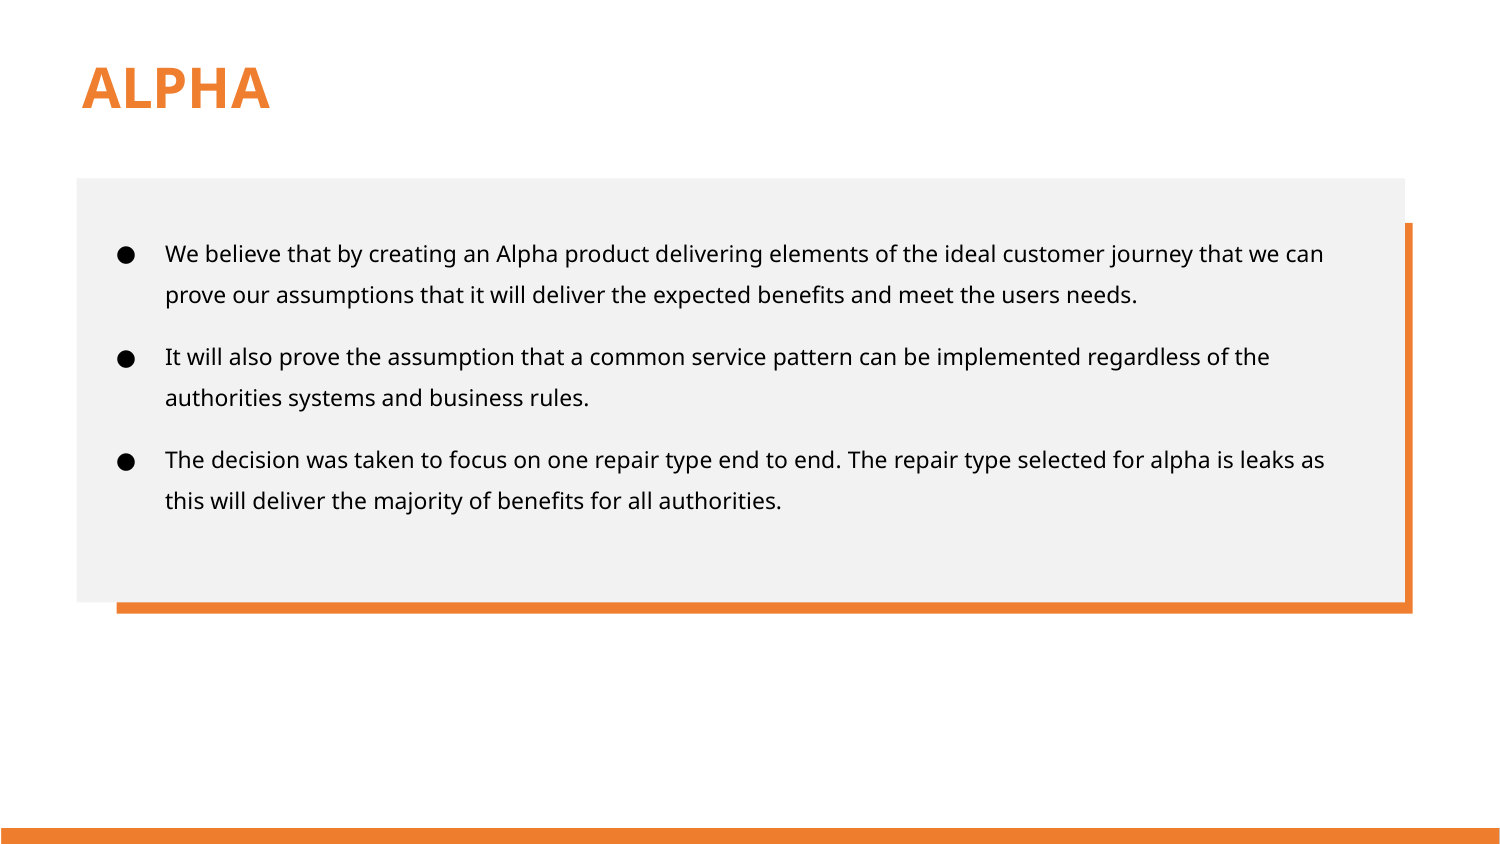

ALPHA
We believe that by creating an Alpha product delivering elements of the ideal customer journey that we can prove our assumptions that it will deliver the expected benefits and meet the users needs.
It will also prove the assumption that a common service pattern can be implemented regardless of the authorities systems and business rules.
The decision was taken to focus on one repair type end to end. The repair type selected for alpha is leaks as this will deliver the majority of benefits for all authorities.